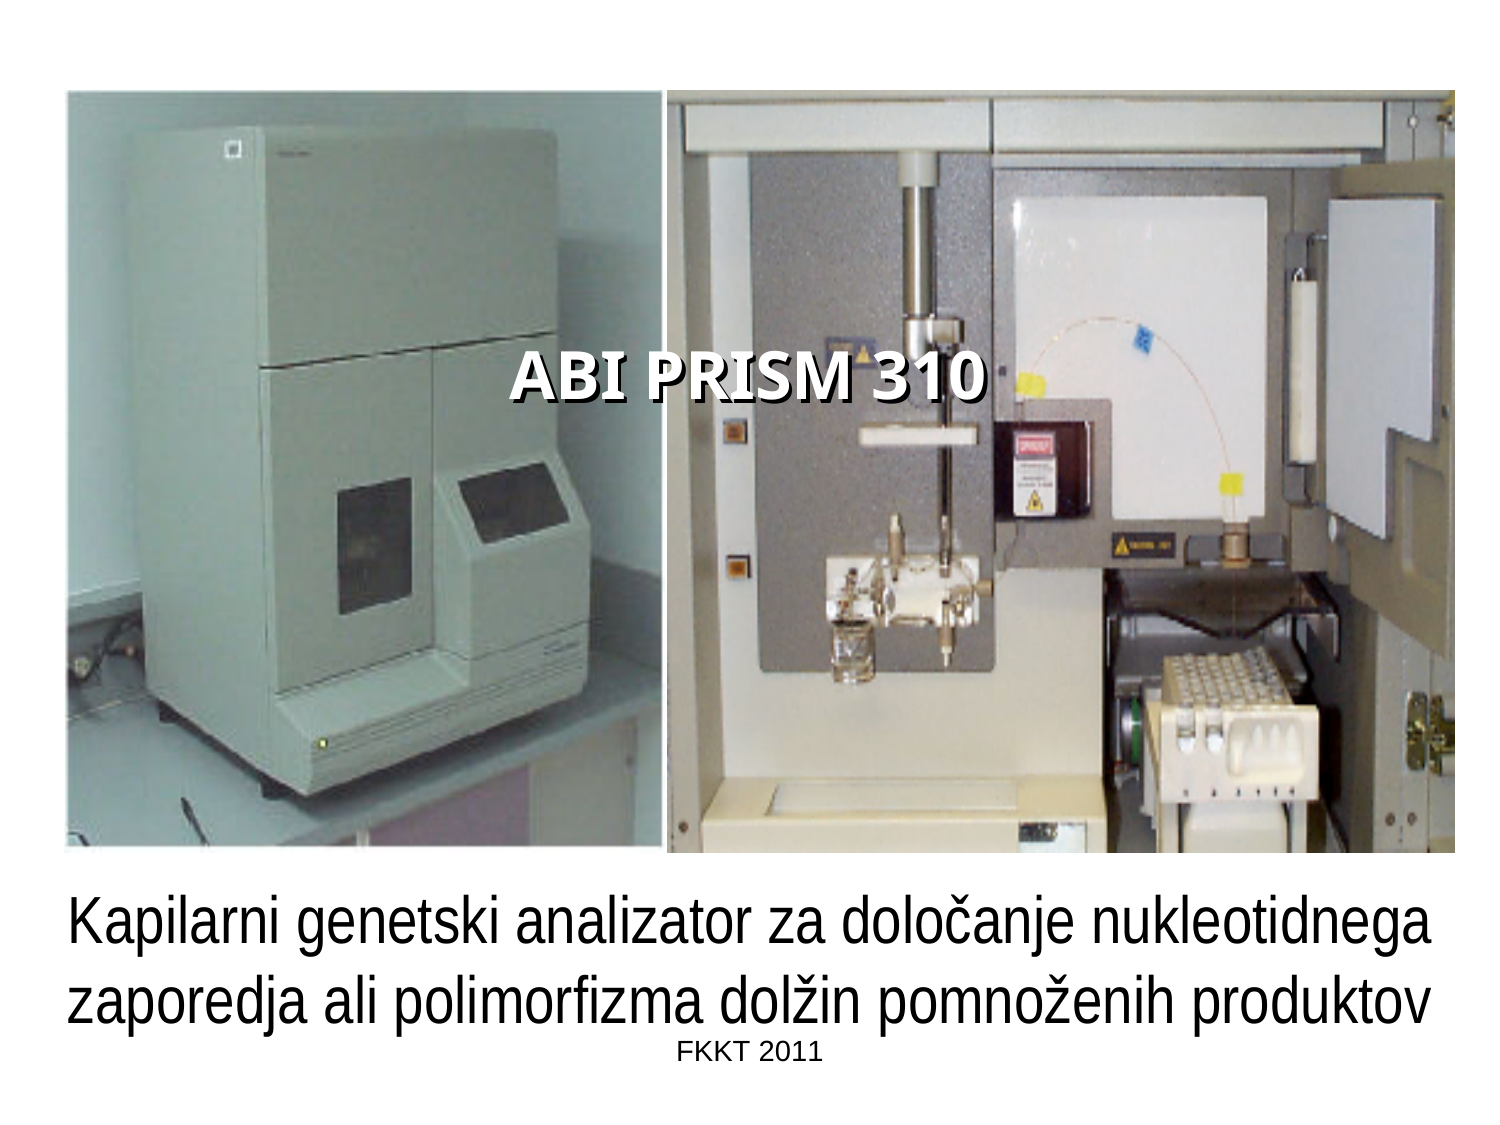

ABI PRISM 310
Kapilarni genetski analizator za določanje nukleotidnega zaporedja ali polimorfizma dolžin pomnoženih produktov
FKKT 2011